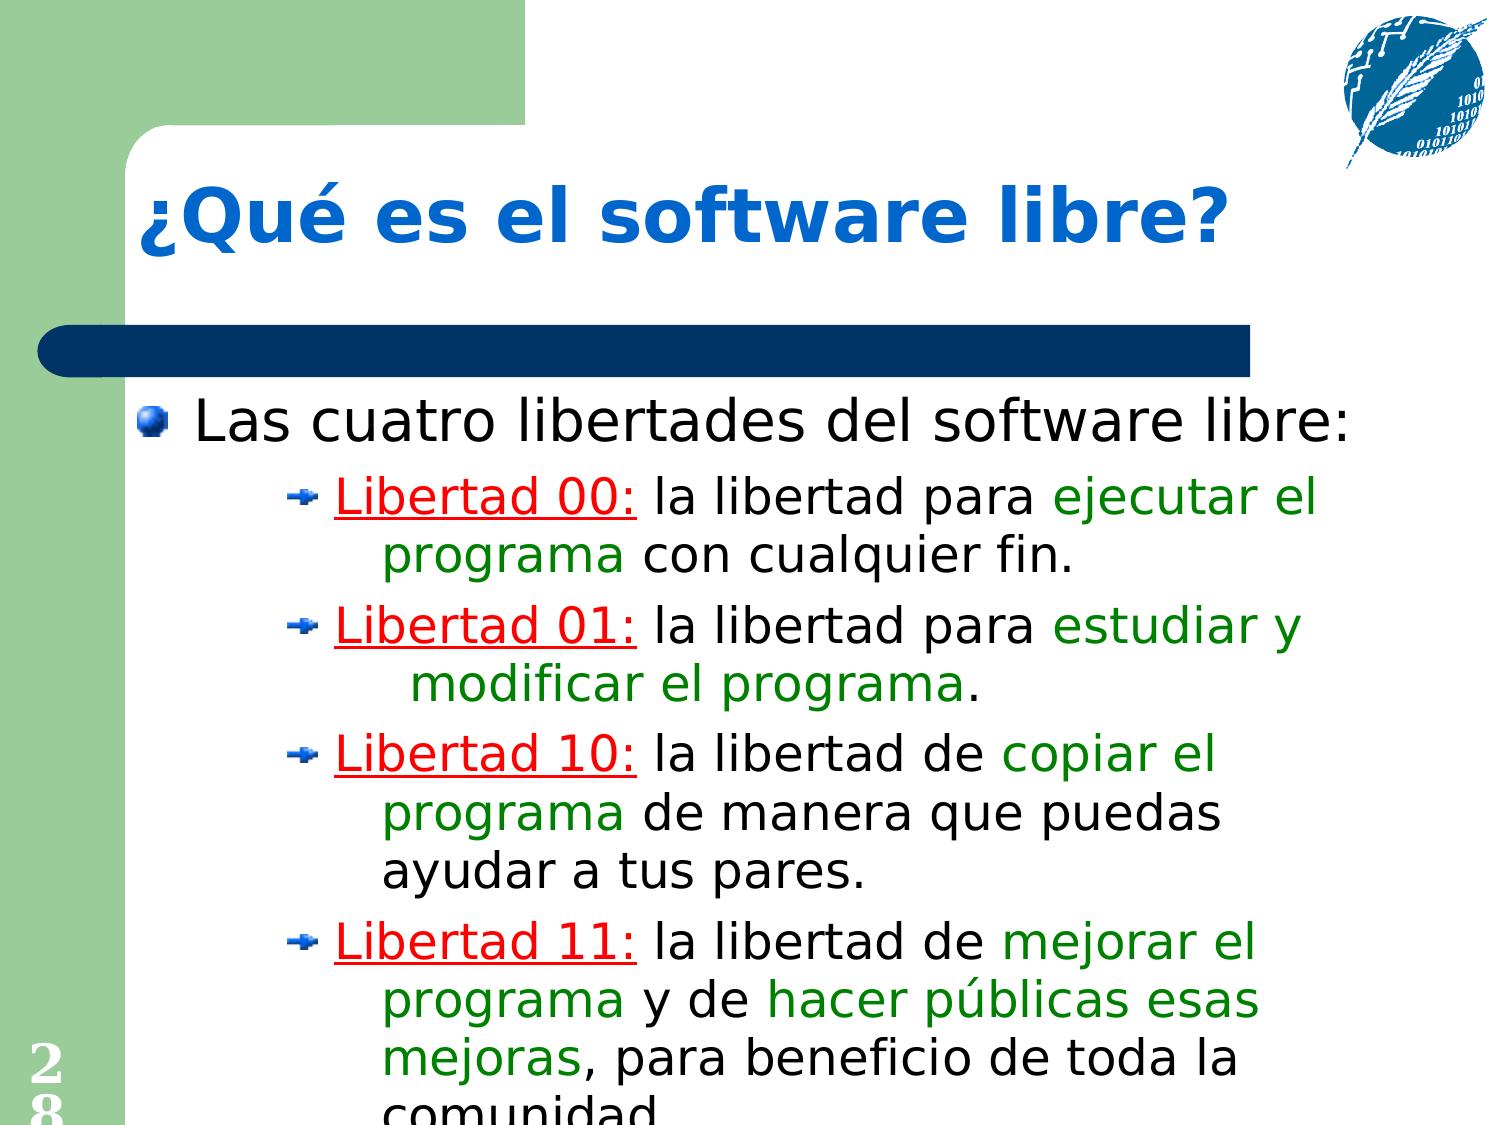

# ¿Qué es el software libre?
Las cuatro libertades del software libre:
Libertad 00: la libertad para ejecutar el programa con cualquier fin.
Libertad 01: la libertad para estudiar y 	modificar el programa.
Libertad 10: la libertad de copiar el programa de manera que puedas ayudar a tus pares.
Libertad 11: la libertad de mejorar el programa y de hacer públicas esas mejoras, para beneficio de toda la comunidad.
28